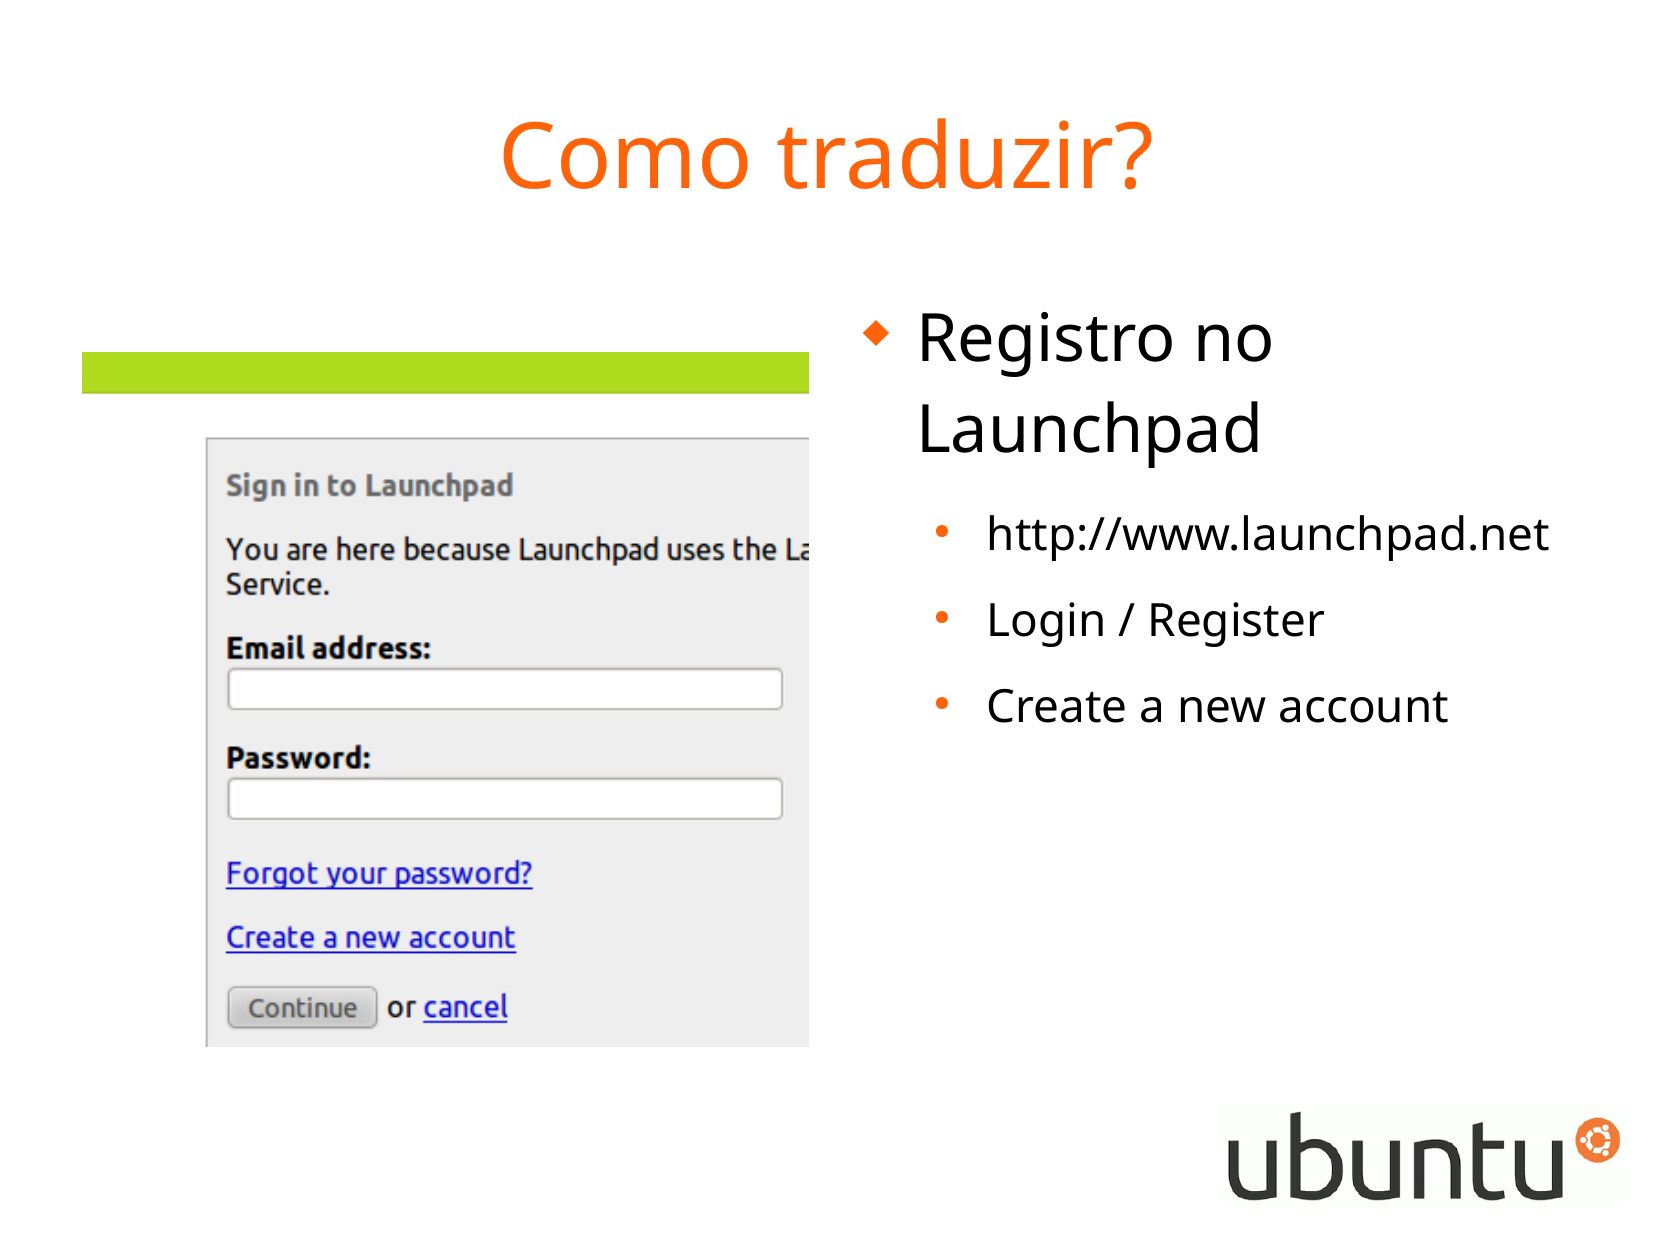

# Como traduzir?
Registro no Launchpad
http://www.launchpad.net
Login / Register
Create a new account